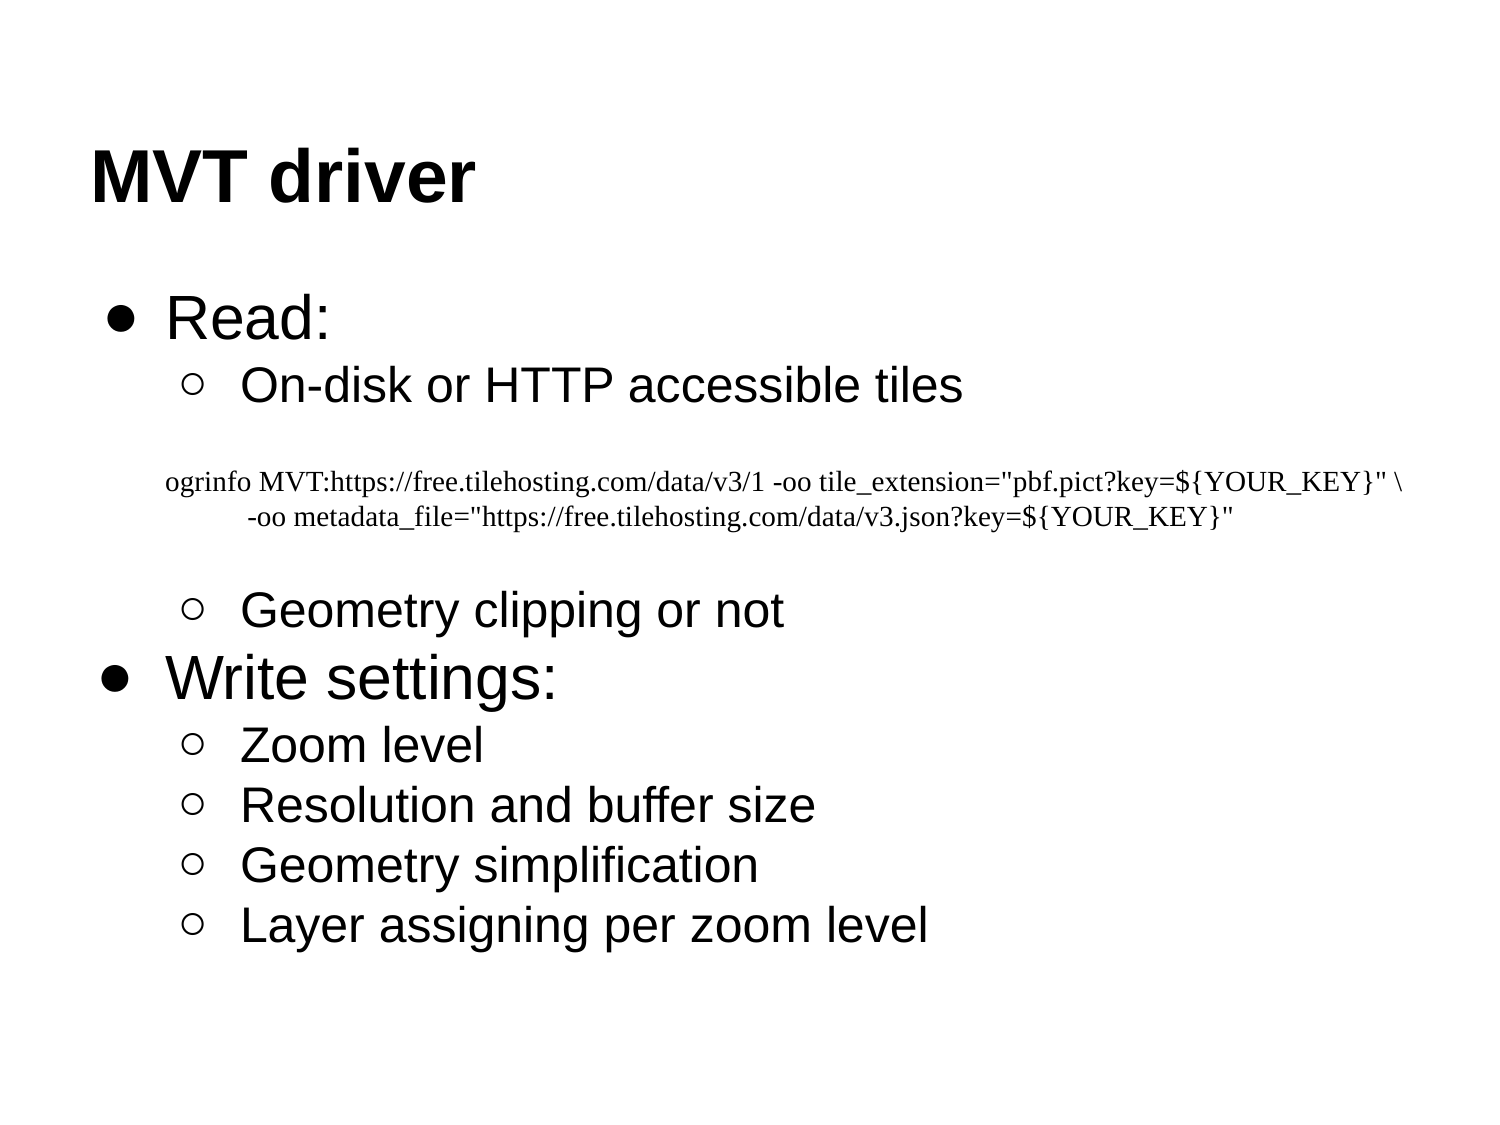

# MVT driver
Read:
On-disk or HTTP accessible tiles
ogrinfo MVT:https://free.tilehosting.com/data/v3/1 -oo tile_extension="pbf.pict?key=${YOUR_KEY}" \
 		 -oo metadata_file="https://free.tilehosting.com/data/v3.json?key=${YOUR_KEY}"
Geometry clipping or not
Write settings:
Zoom level
Resolution and buffer size
Geometry simplification
Layer assigning per zoom level